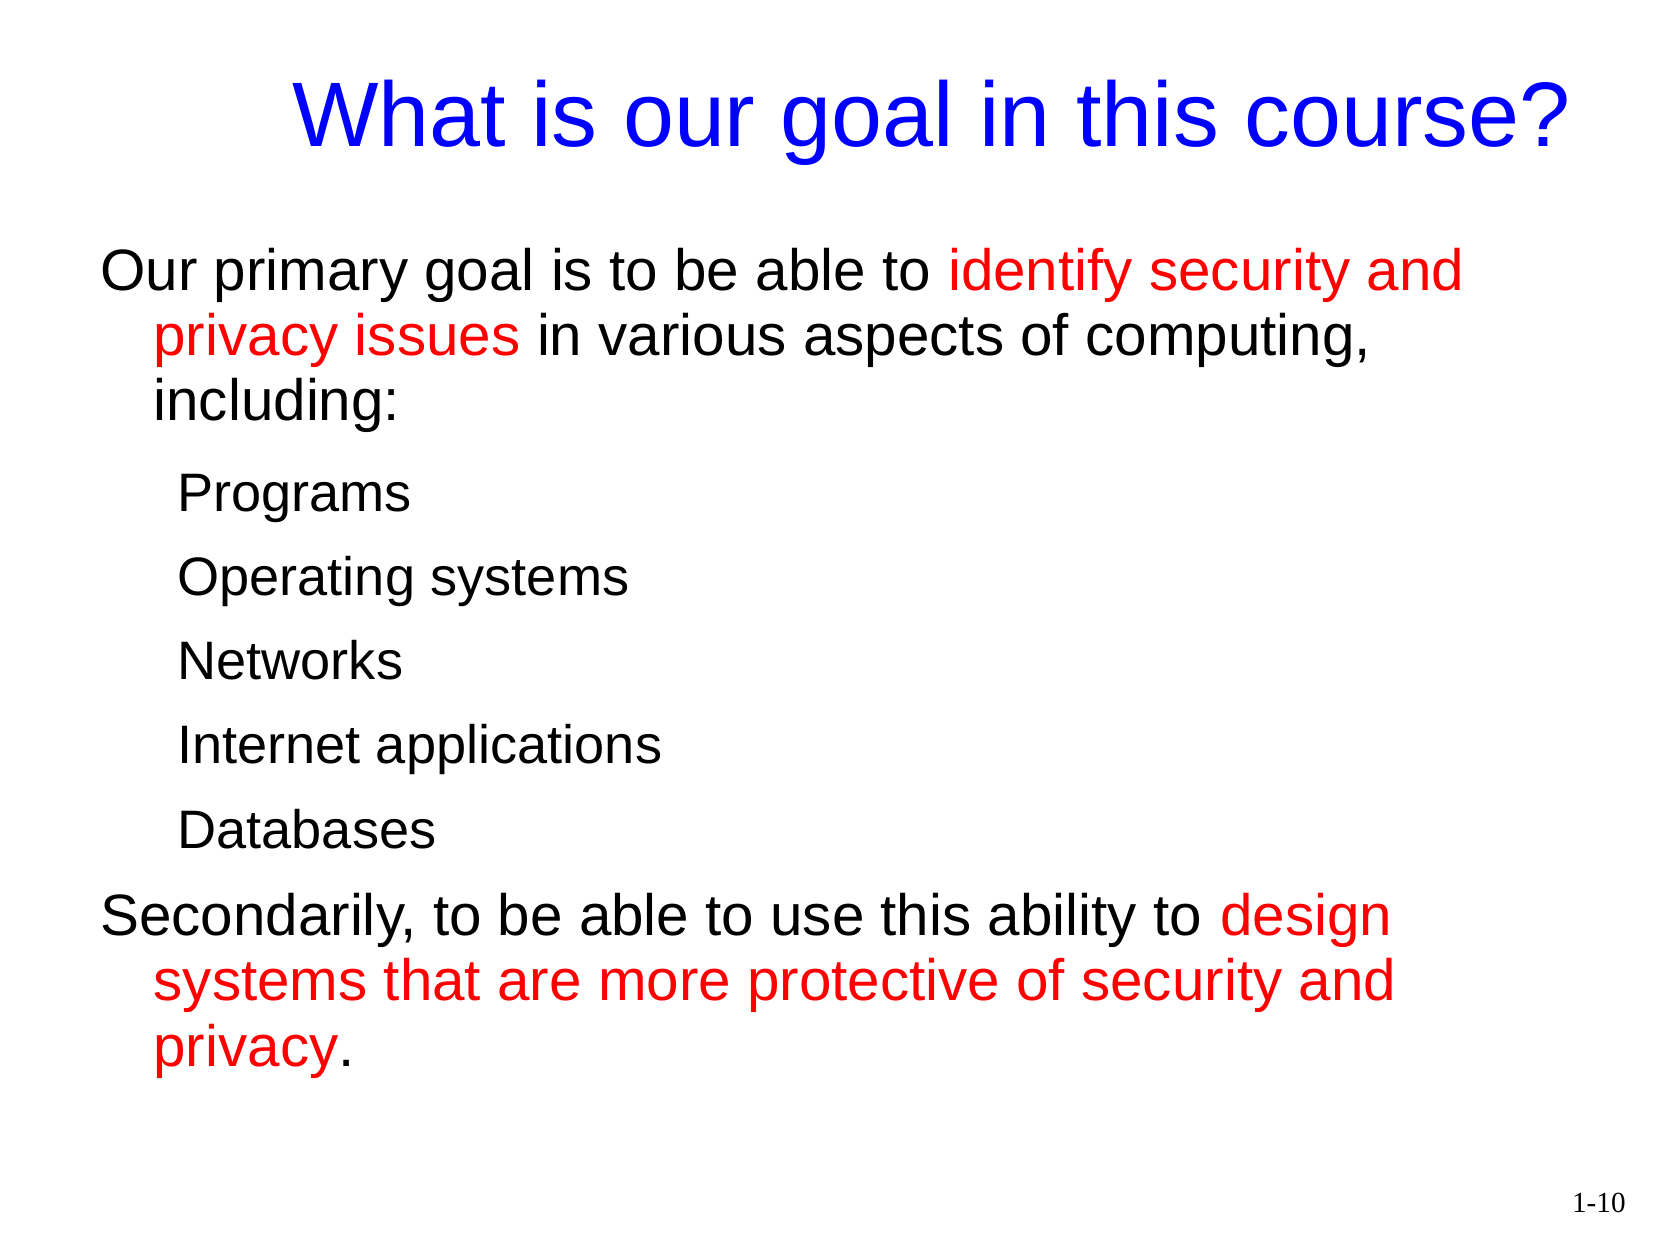

# What is our goal in this course?
Our primary goal is to be able to identify security and privacy issues in various aspects of computing, including:
Programs
Operating systems
Networks
Internet applications
Databases
Secondarily, to be able to use this ability to design systems that are more protective of security and privacy.